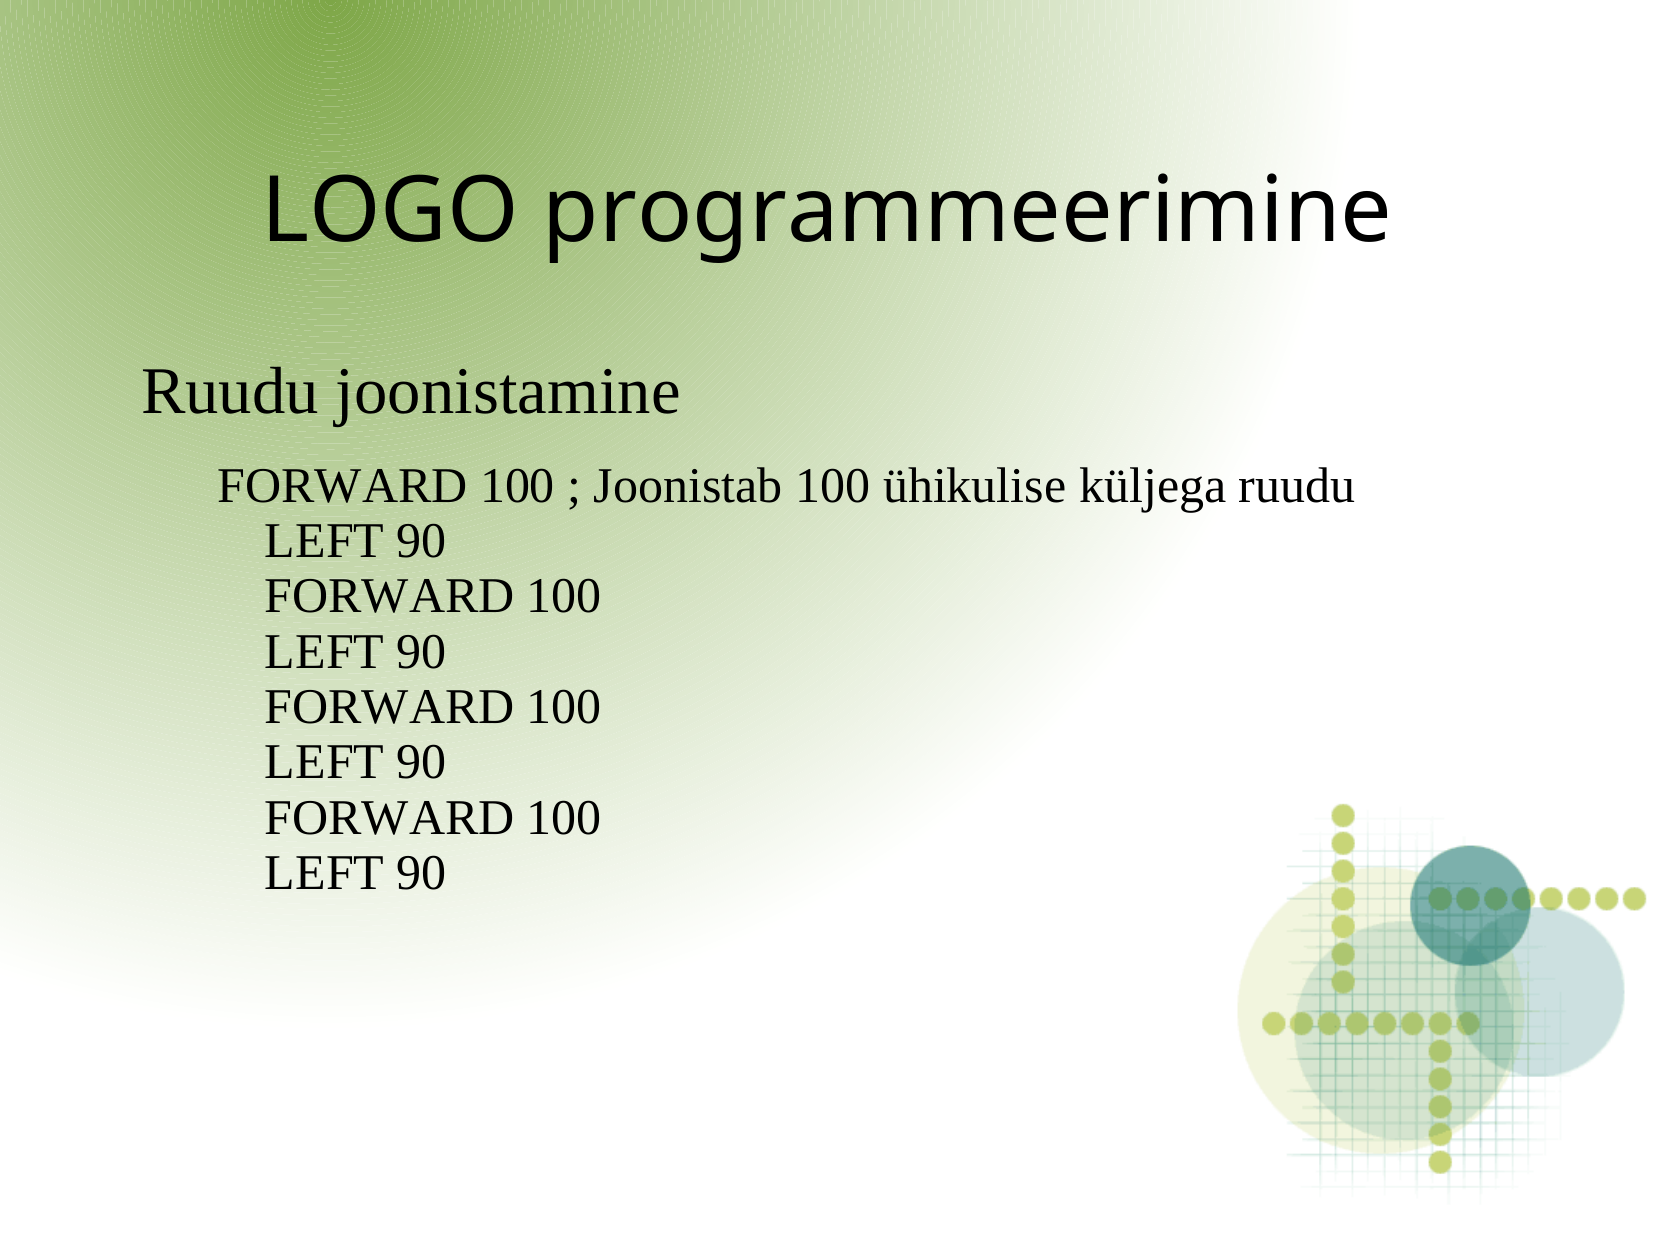

# LOGO programmeerimine
Ruudu joonistamine
FORWARD 100 ; Joonistab 100 ühikulise küljega ruudu
LEFT 90
FORWARD 100
LEFT 90
FORWARD 100
LEFT 90
FORWARD 100
LEFT 90